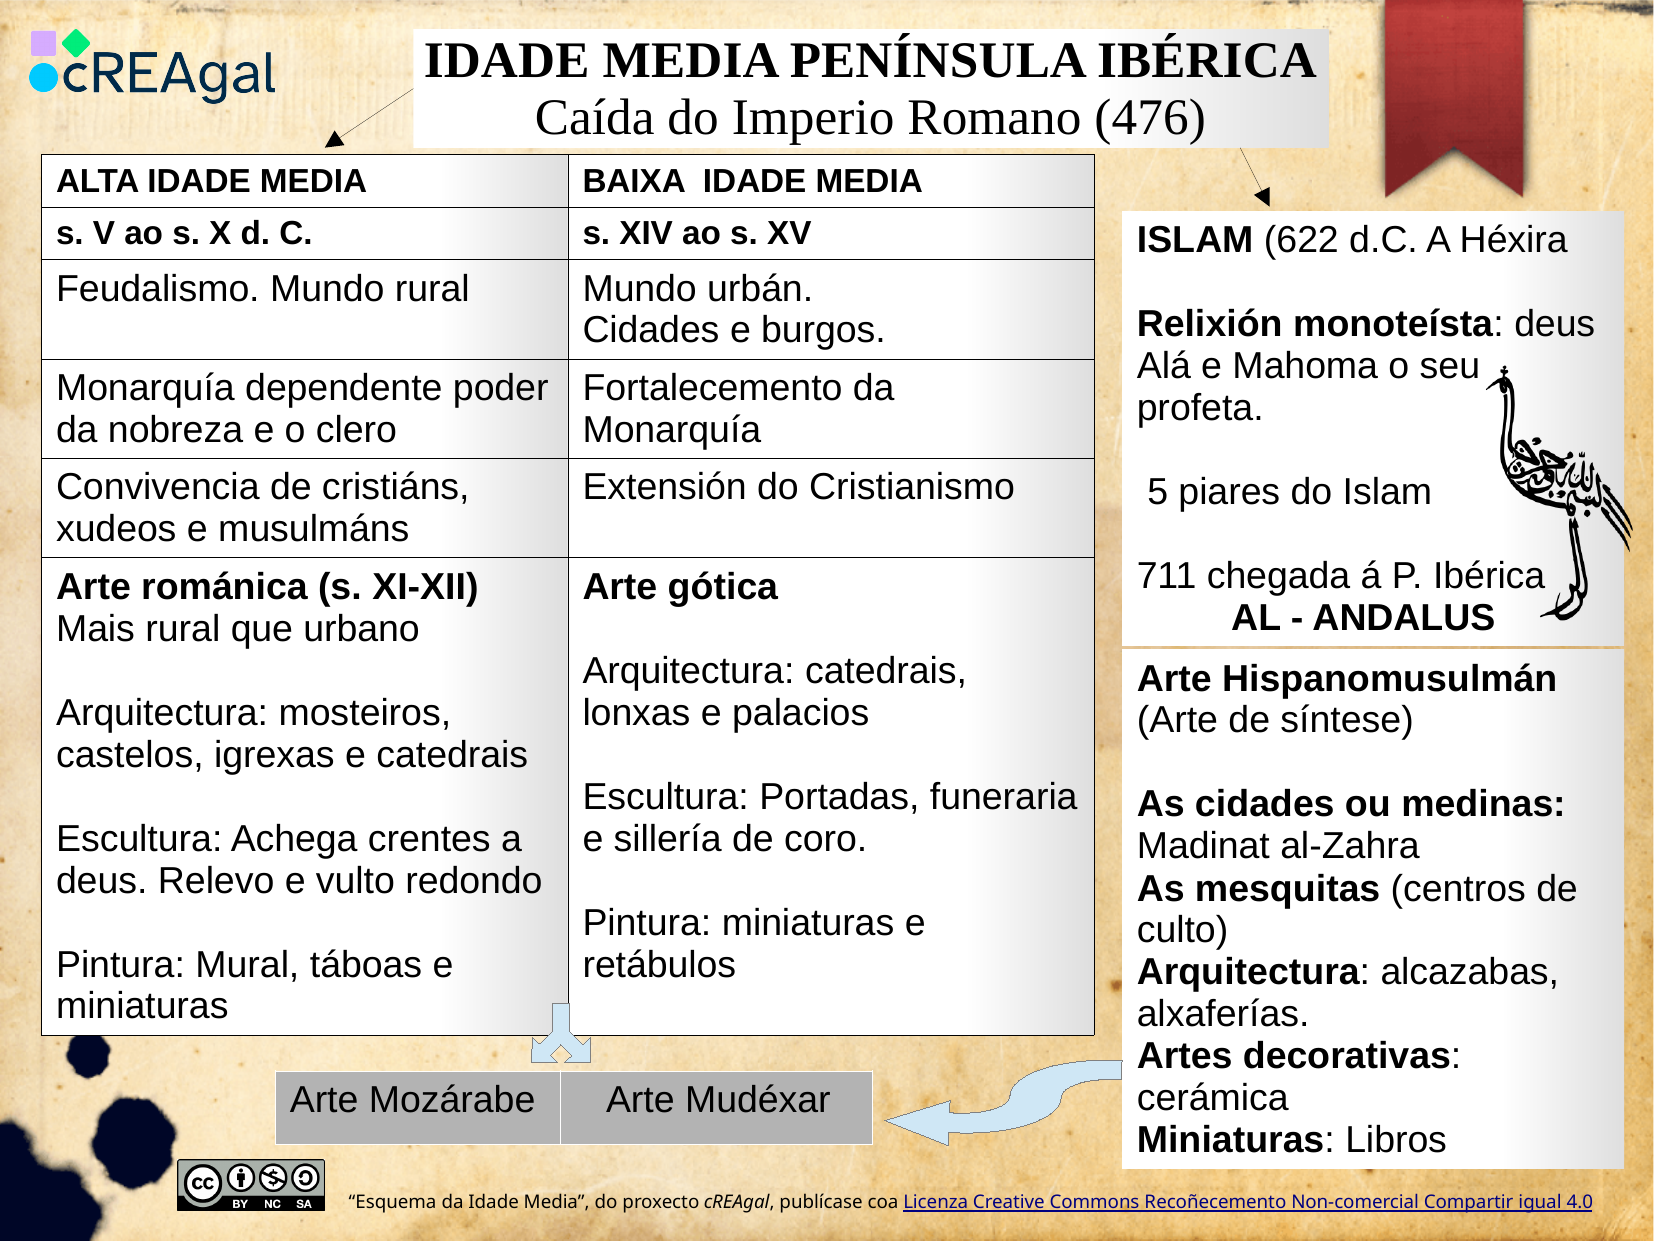

# IDADE MEDIA PENÍNSULA IBÉRICA Caída do Imperio Romano (476)
| ALTA IDADE MEDIA | BAIXA IDADE MEDIA |
| --- | --- |
| s. V ao s. X d. C. | s. XIV ao s. XV |
| Feudalismo. Mundo rural | Mundo urbán. Cidades e burgos. |
| Monarquía dependente poder da nobreza e o clero | Fortalecemento da Monarquía |
| Convivencia de cristiáns, xudeos e musulmáns | Extensión do Cristianismo |
| Arte románica (s. XI-XII) Mais rural que urbano Arquitectura: mosteiros, castelos, igrexas e catedrais Escultura: Achega crentes a deus. Relevo e vulto redondo Pintura: Mural, táboas e miniaturas | Arte gótica Arquitectura: catedrais, lonxas e palacios Escultura: Portadas, funeraria e sillería de coro. Pintura: miniaturas e retábulos |
ISLAM (622 d.C. A Héxira
Relixión monoteísta: deus Alá e Mahoma o seu profeta.
 5 piares do Islam
711 chegada á P. Ibérica
 AL - ANDALUS
Arte Hispanomusulmán (Arte de síntese)
As cidades ou medinas: Madinat al-Zahra
As mesquitas (centros de culto)
Arquitectura: alcazabas, alxaferías.
Artes decorativas: cerámica
Miniaturas: Libros
| Arte Mozárabe | Arte Mudéxar |
| --- | --- |
“Esquema da Idade Media”, do proxecto cREAgal, publícase coa Licenza Creative Commons Recoñecemento Non-comercial Compartir igual 4.0